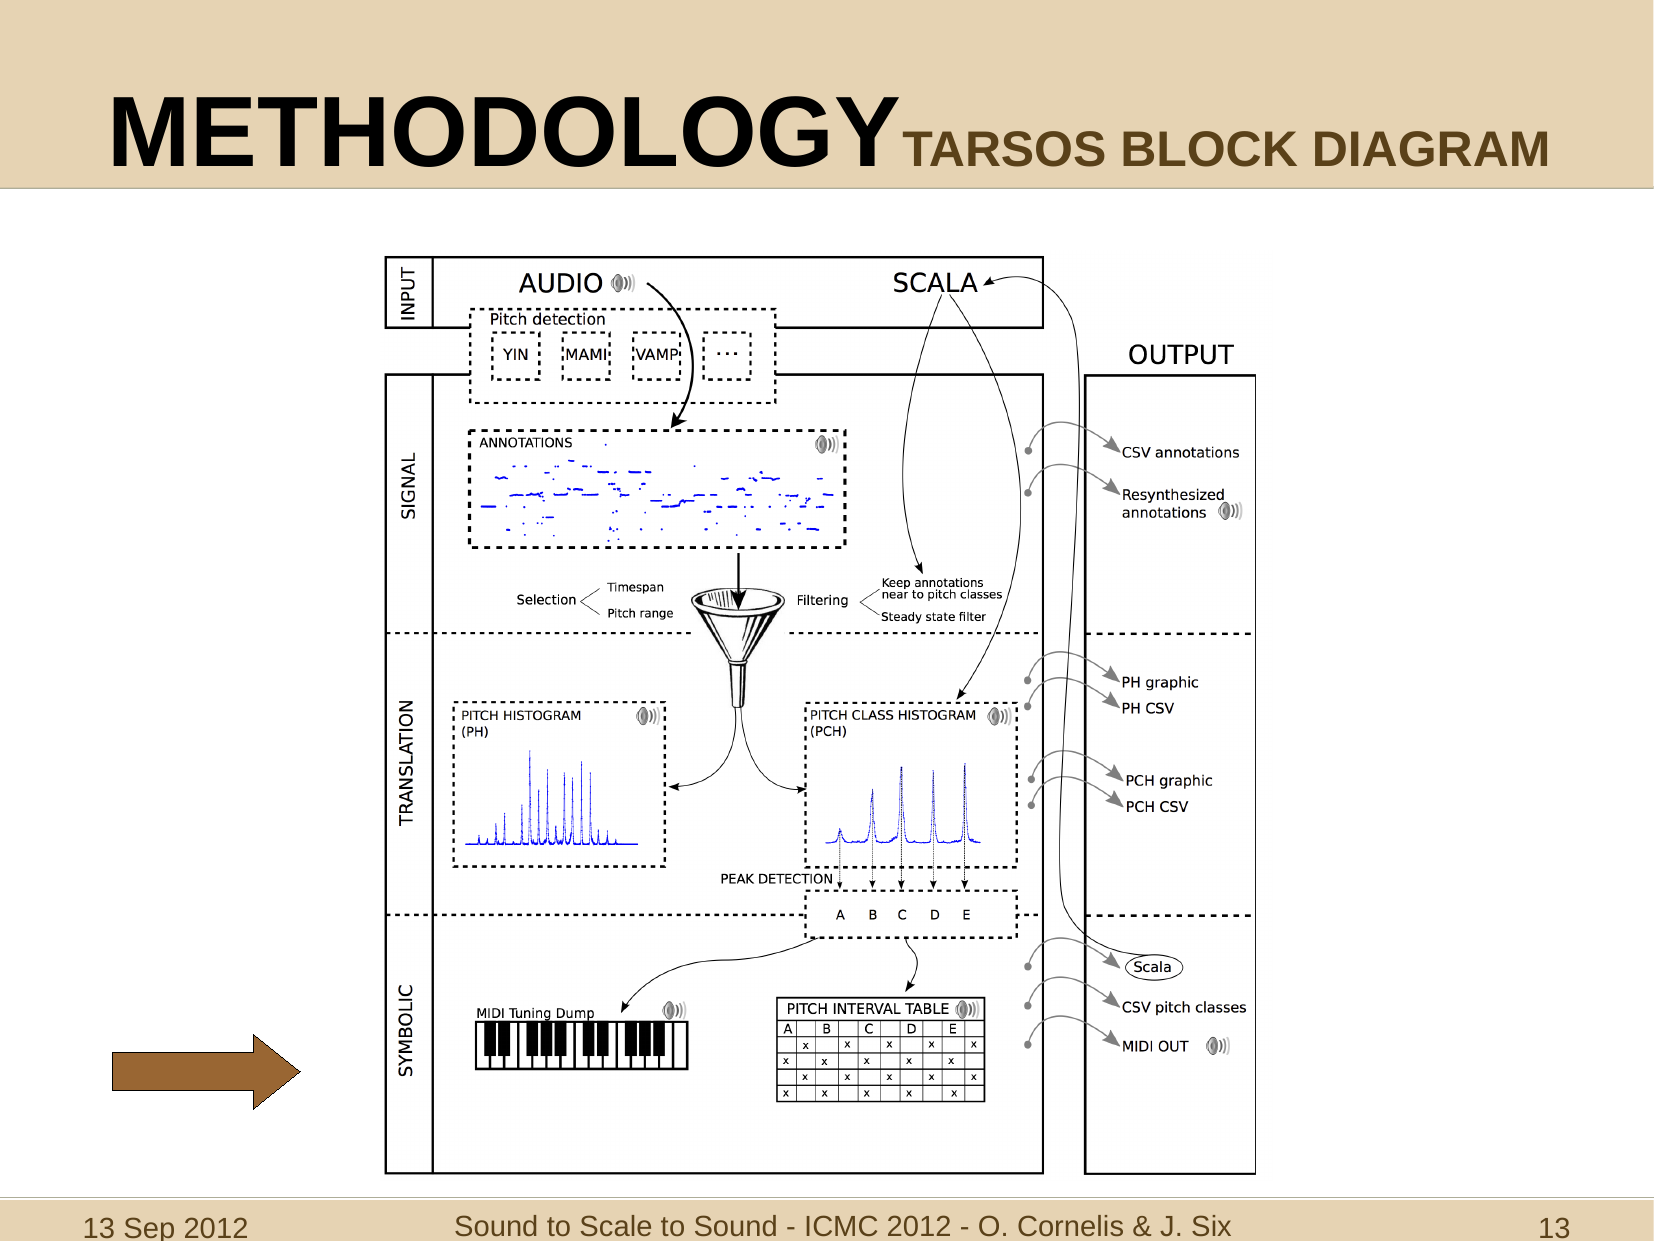

# METHODOLOGYTARSOS BLOCK DIAGRAM
Sound to Scale to Sound - ICMC 2012 - O. Cornelis & J. Six
13 Sep 2012
13